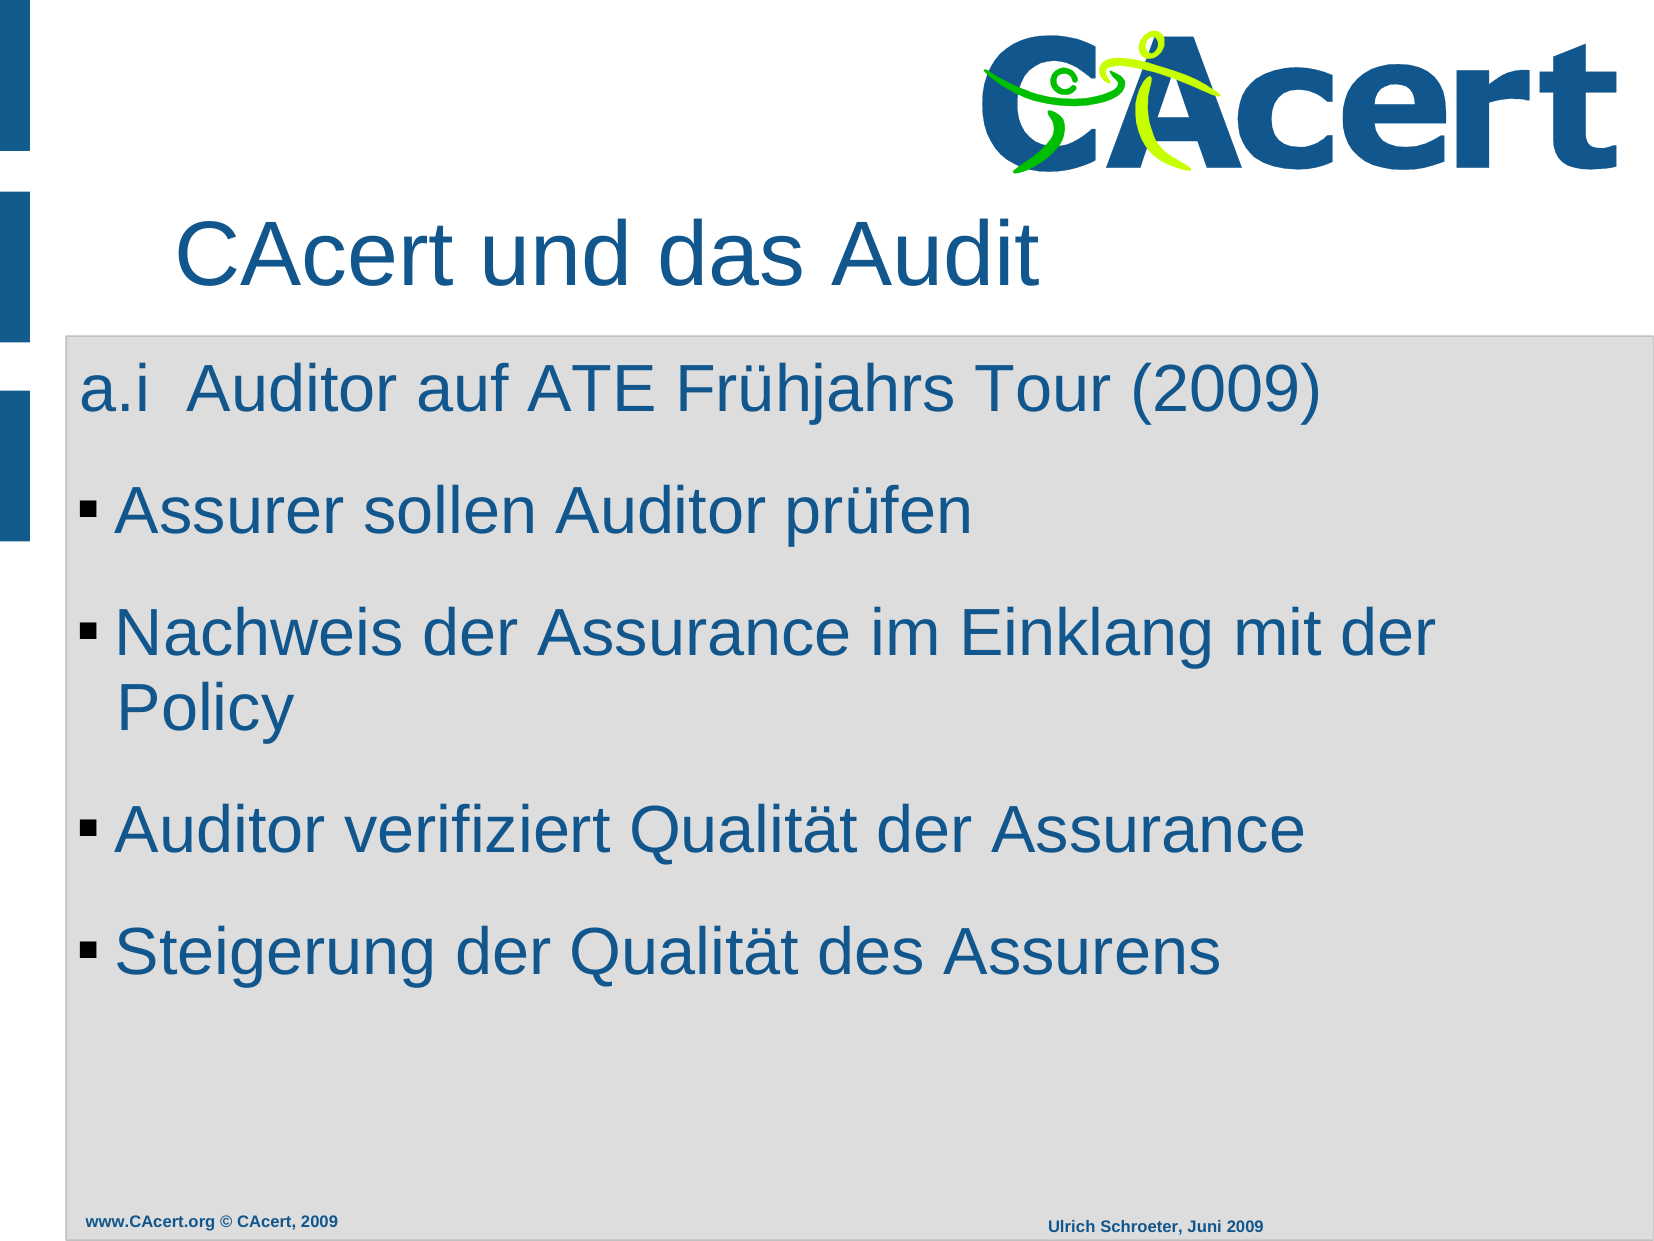

CAcert und das Audit
a.i Auditor auf ATE Frühjahrs Tour (2009)
 Assurer sollen Auditor prüfen
 Nachweis der Assurance im Einklang mit der
 Policy
 Auditor verifiziert Qualität der Assurance
 Steigerung der Qualität des Assurens